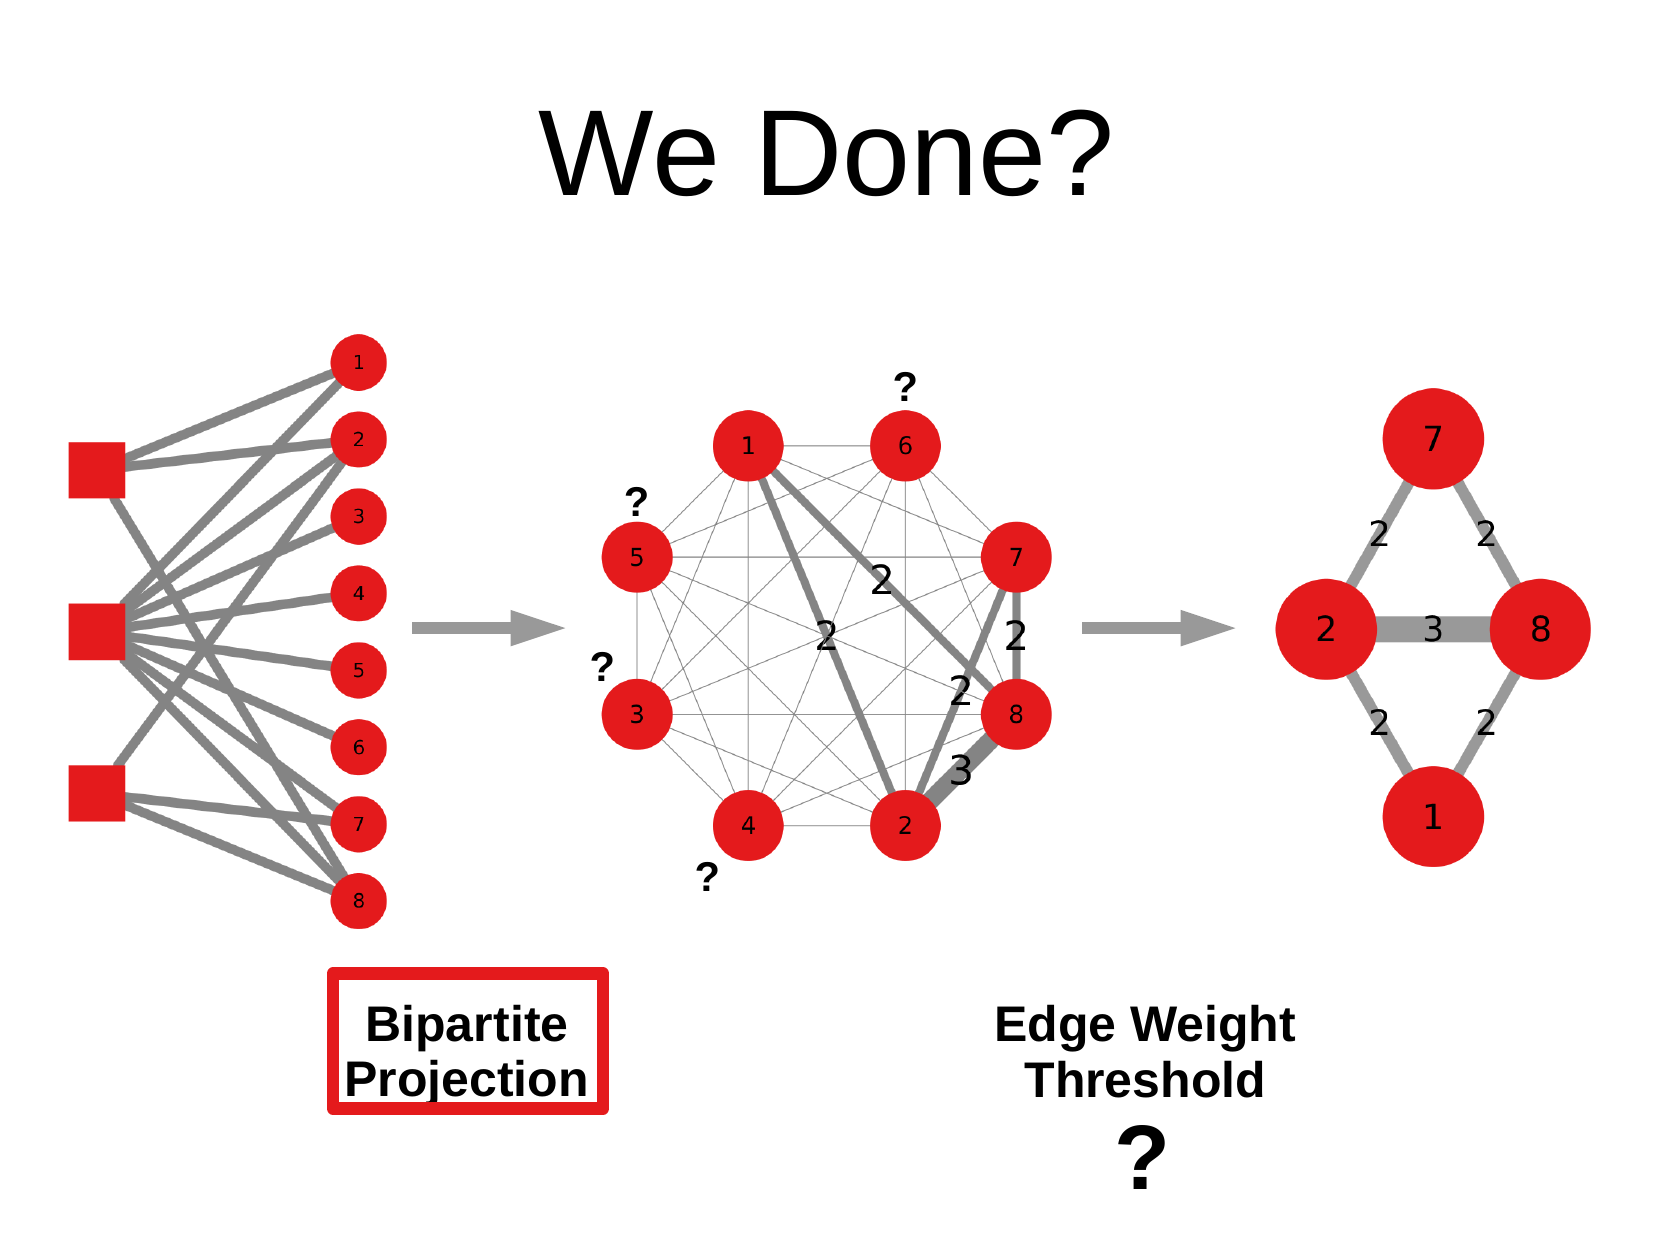

# We Done?
?
?
?
?
Edge Weight Threshold
Bipartite Projection
?